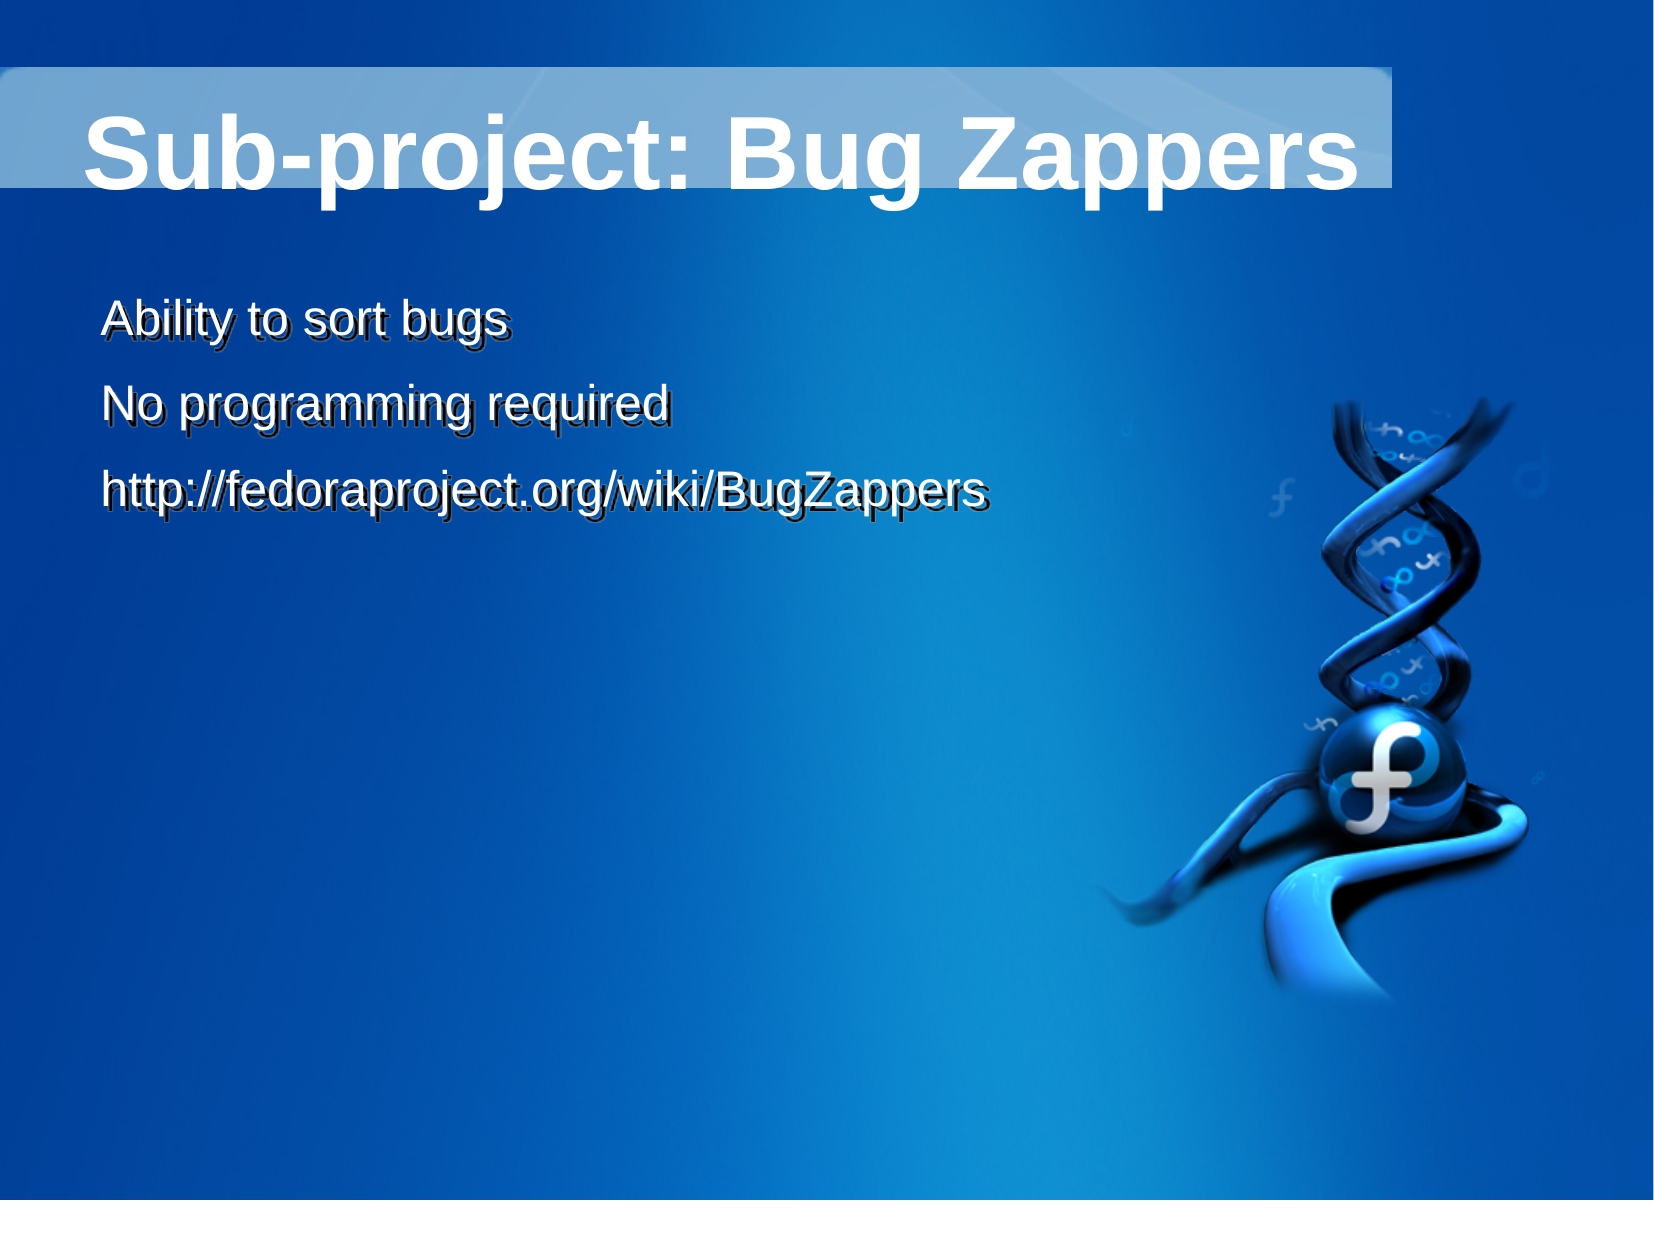

# Sub-project: Bug Zappers
Ability to sort bugs
No programming required
http://fedoraproject.org/wiki/BugZappers